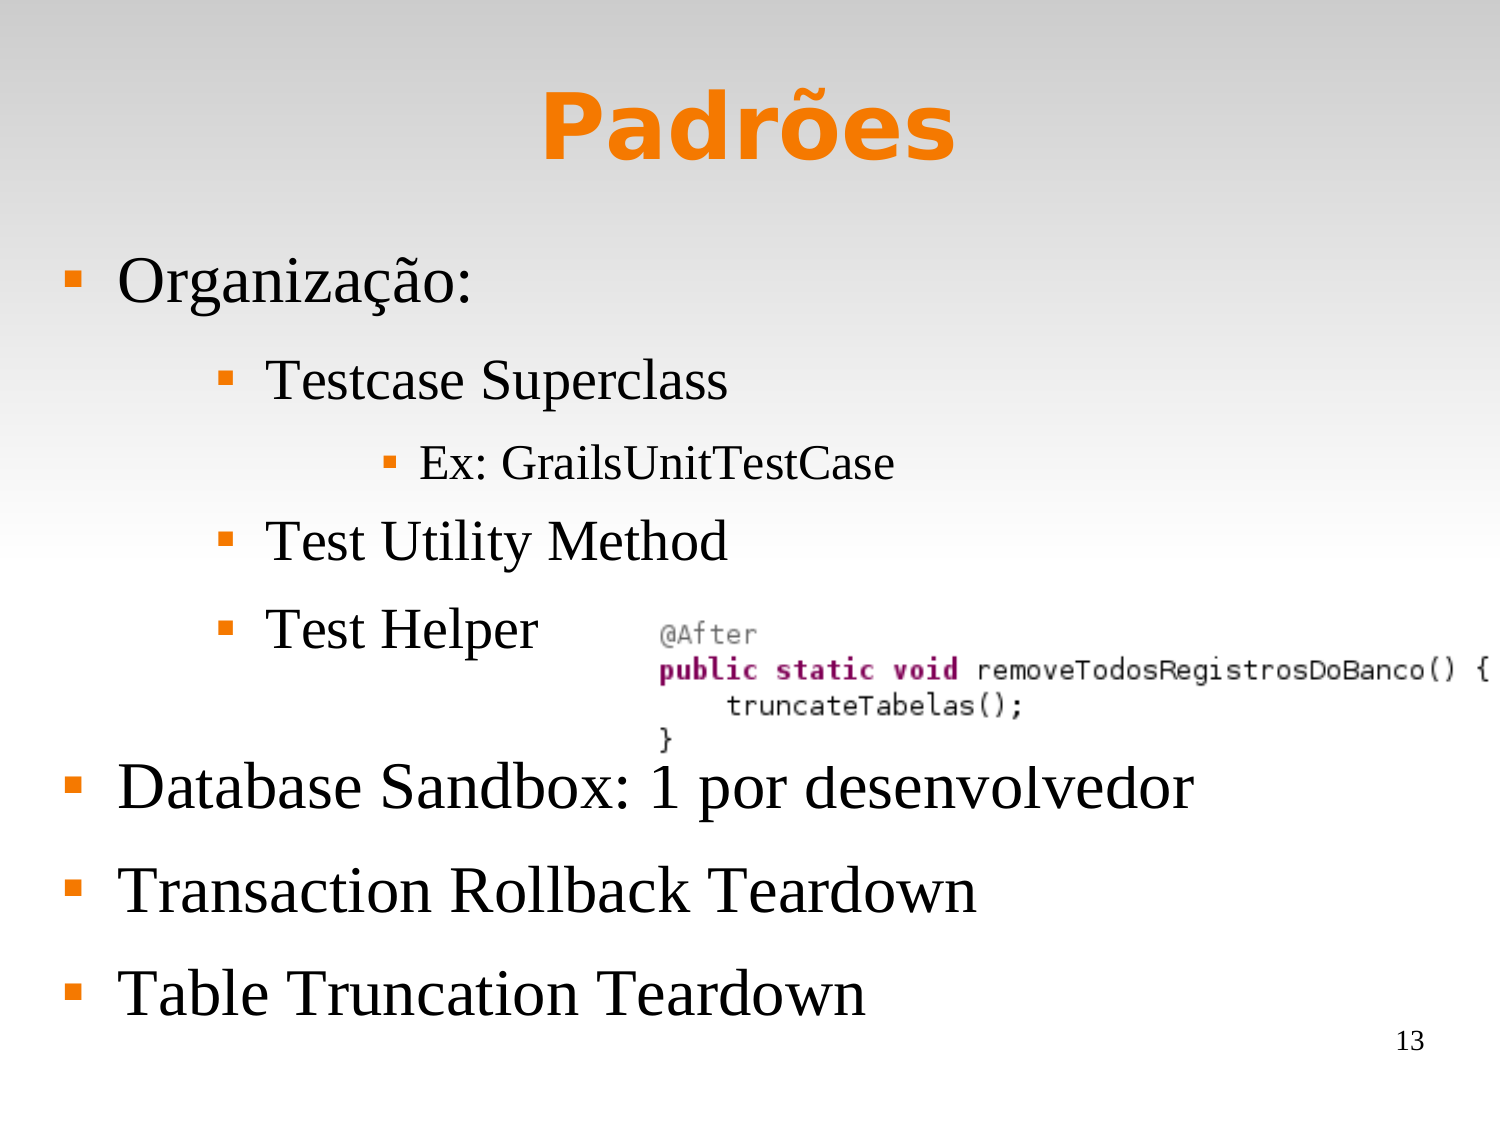

# Padrões
Organização:
Testcase Superclass
Ex: GrailsUnitTestCase
Test Utility Method
Test Helper
Database Sandbox: 1 por desenvolvedor
Transaction Rollback Teardown
Table Truncation Teardown
13